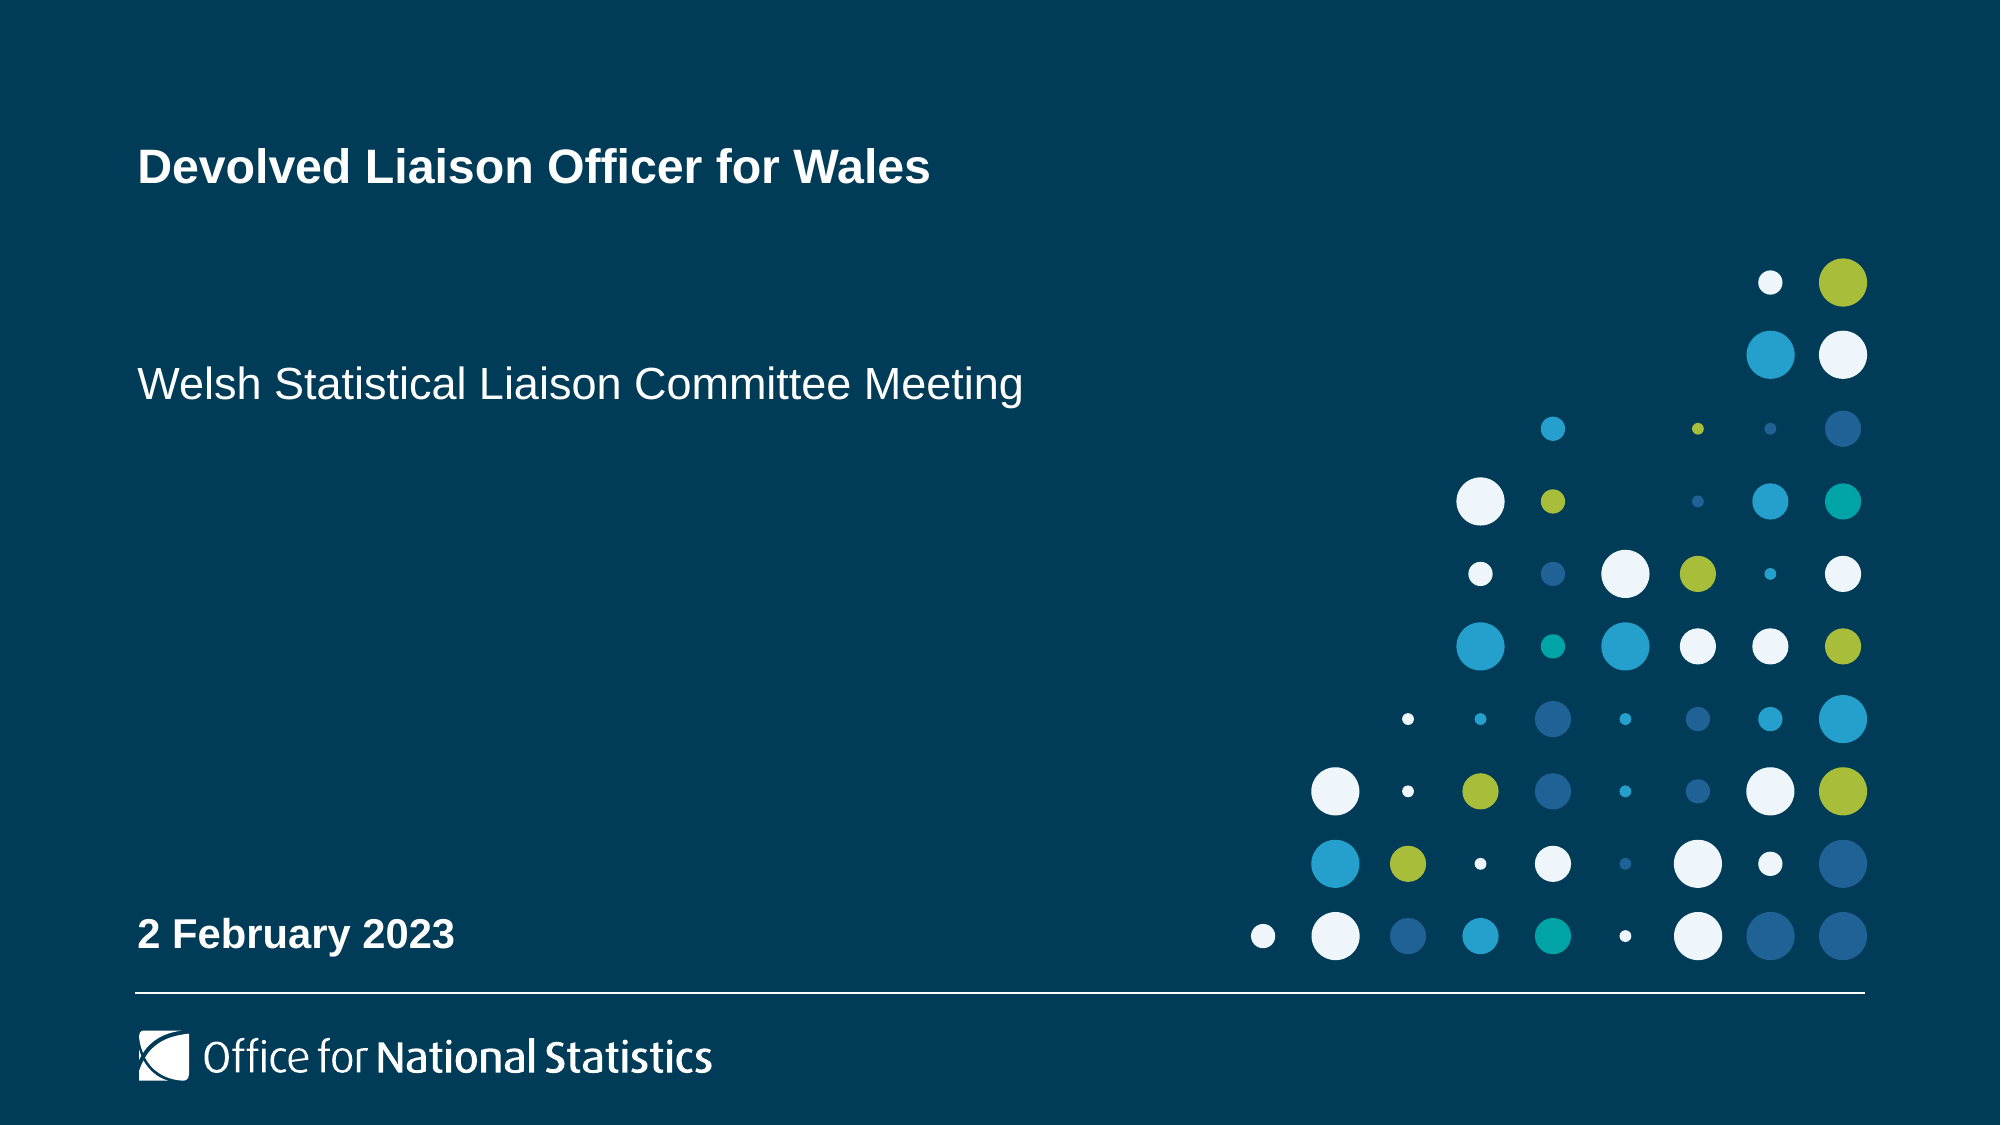

# Devolved Liaison Officer for Wales Welsh Statistical Liaison Committee Meeting
2 February 2023